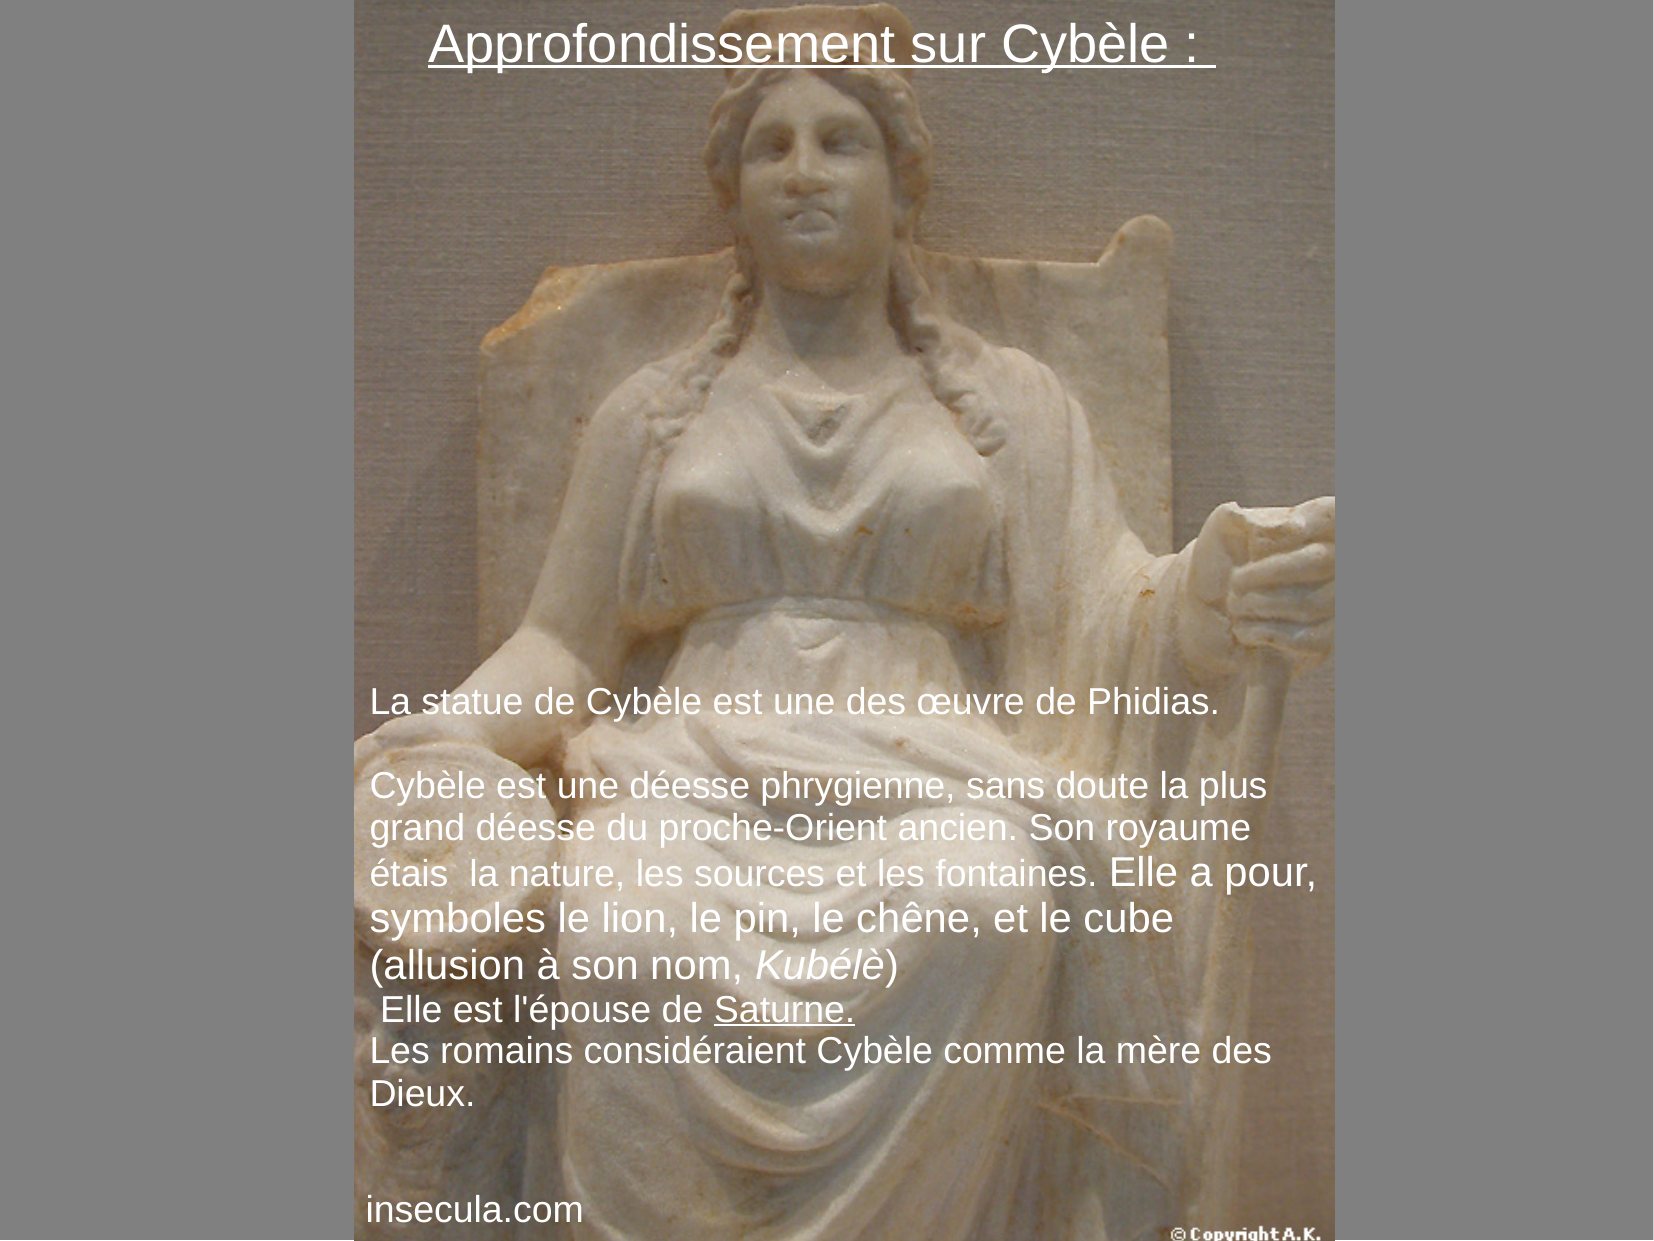

Approfondissement sur Cybèle :
La statue de Cybèle est une des œuvre de Phidias.
Cybèle est une déesse phrygienne, sans doute la plus grand déesse du proche-Orient ancien. Son royaume étais la nature, les sources et les fontaines. Elle a pour, symboles le lion, le pin, le chêne, et le cube (allusion à son nom, Kubélè)
 Elle est l'épouse de Saturne.
Les romains considéraient Cybèle comme la mère des Dieux.
insecula.com